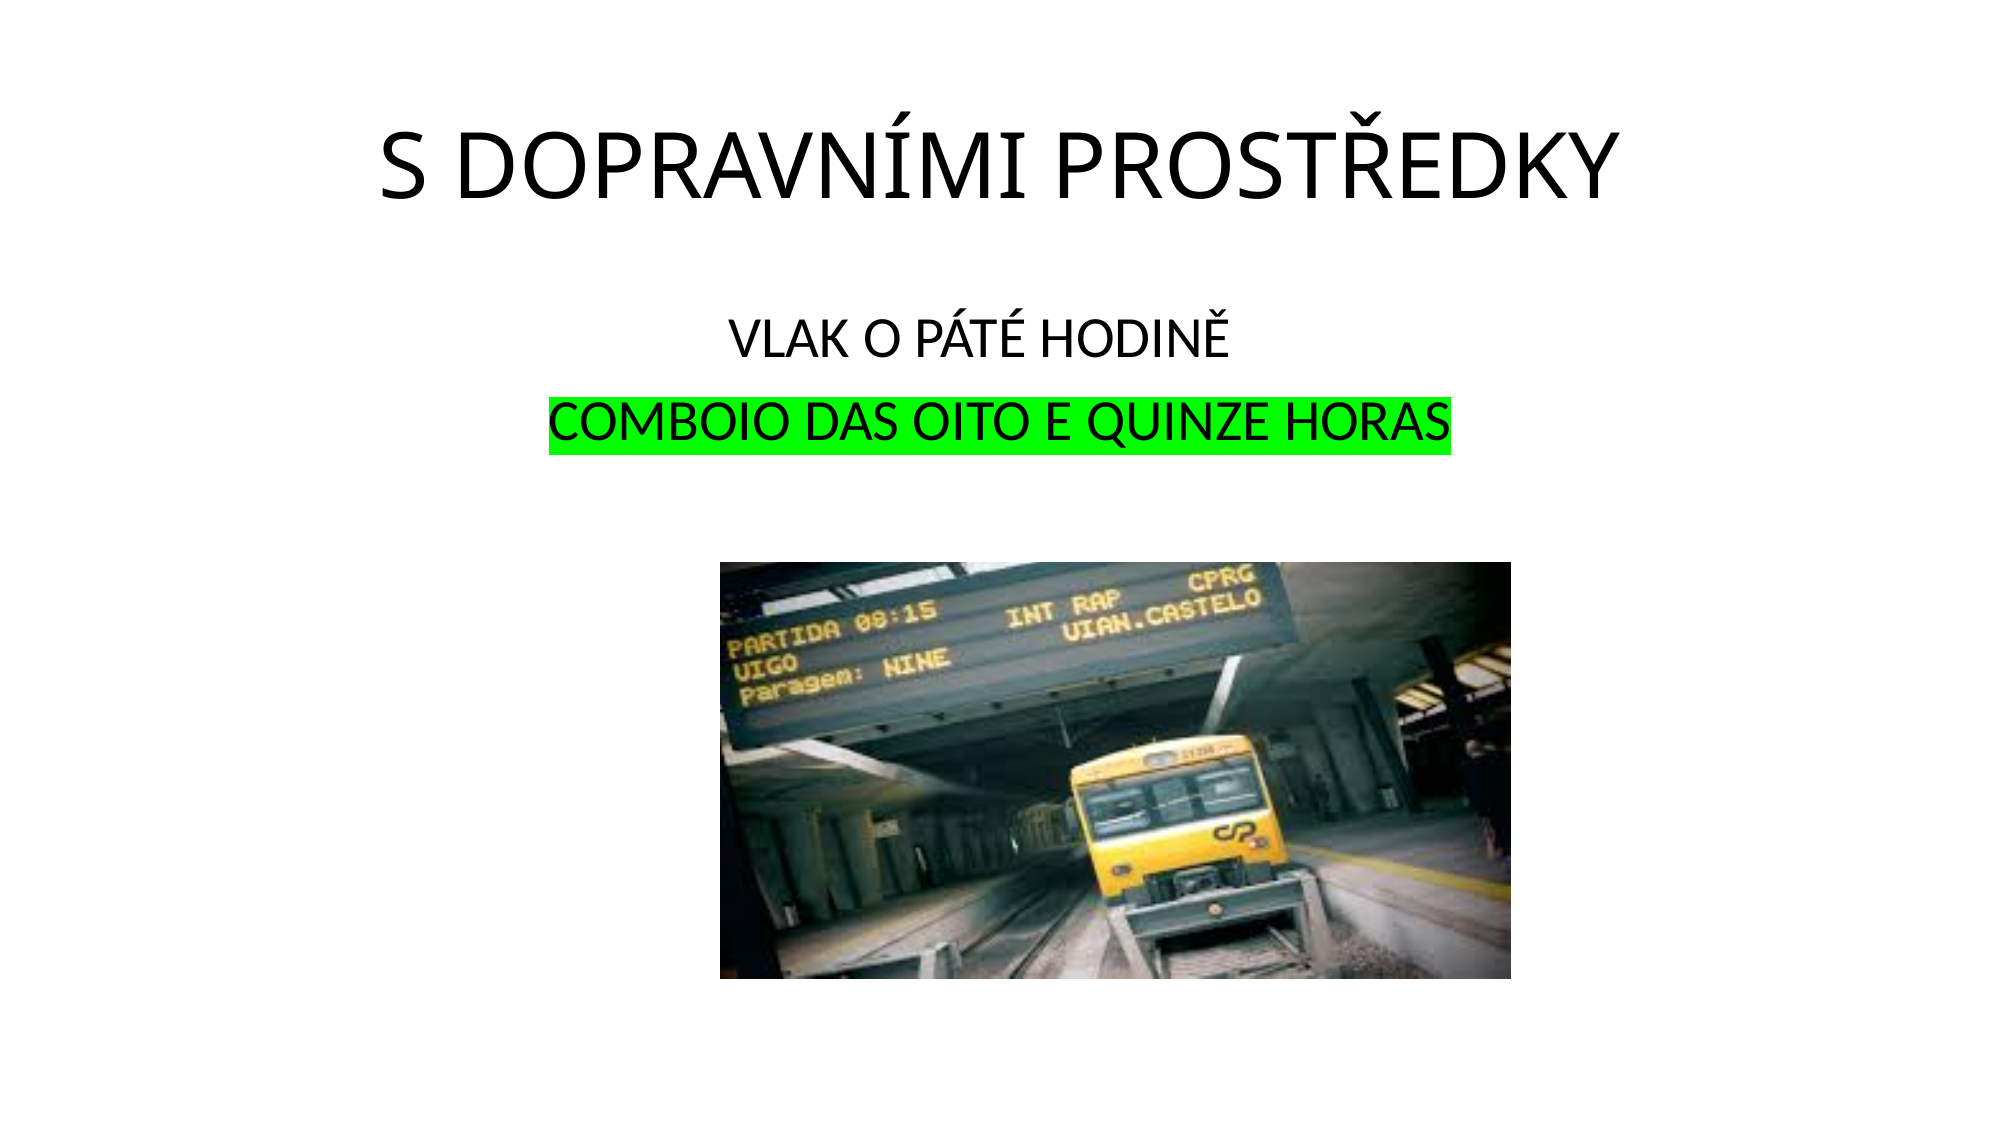

# S DOPRAVNÍMI PROSTŘEDKY
VLAK O PÁTÉ HODINĚ
COMBOIO DAS OITO E QUINZE HORAS